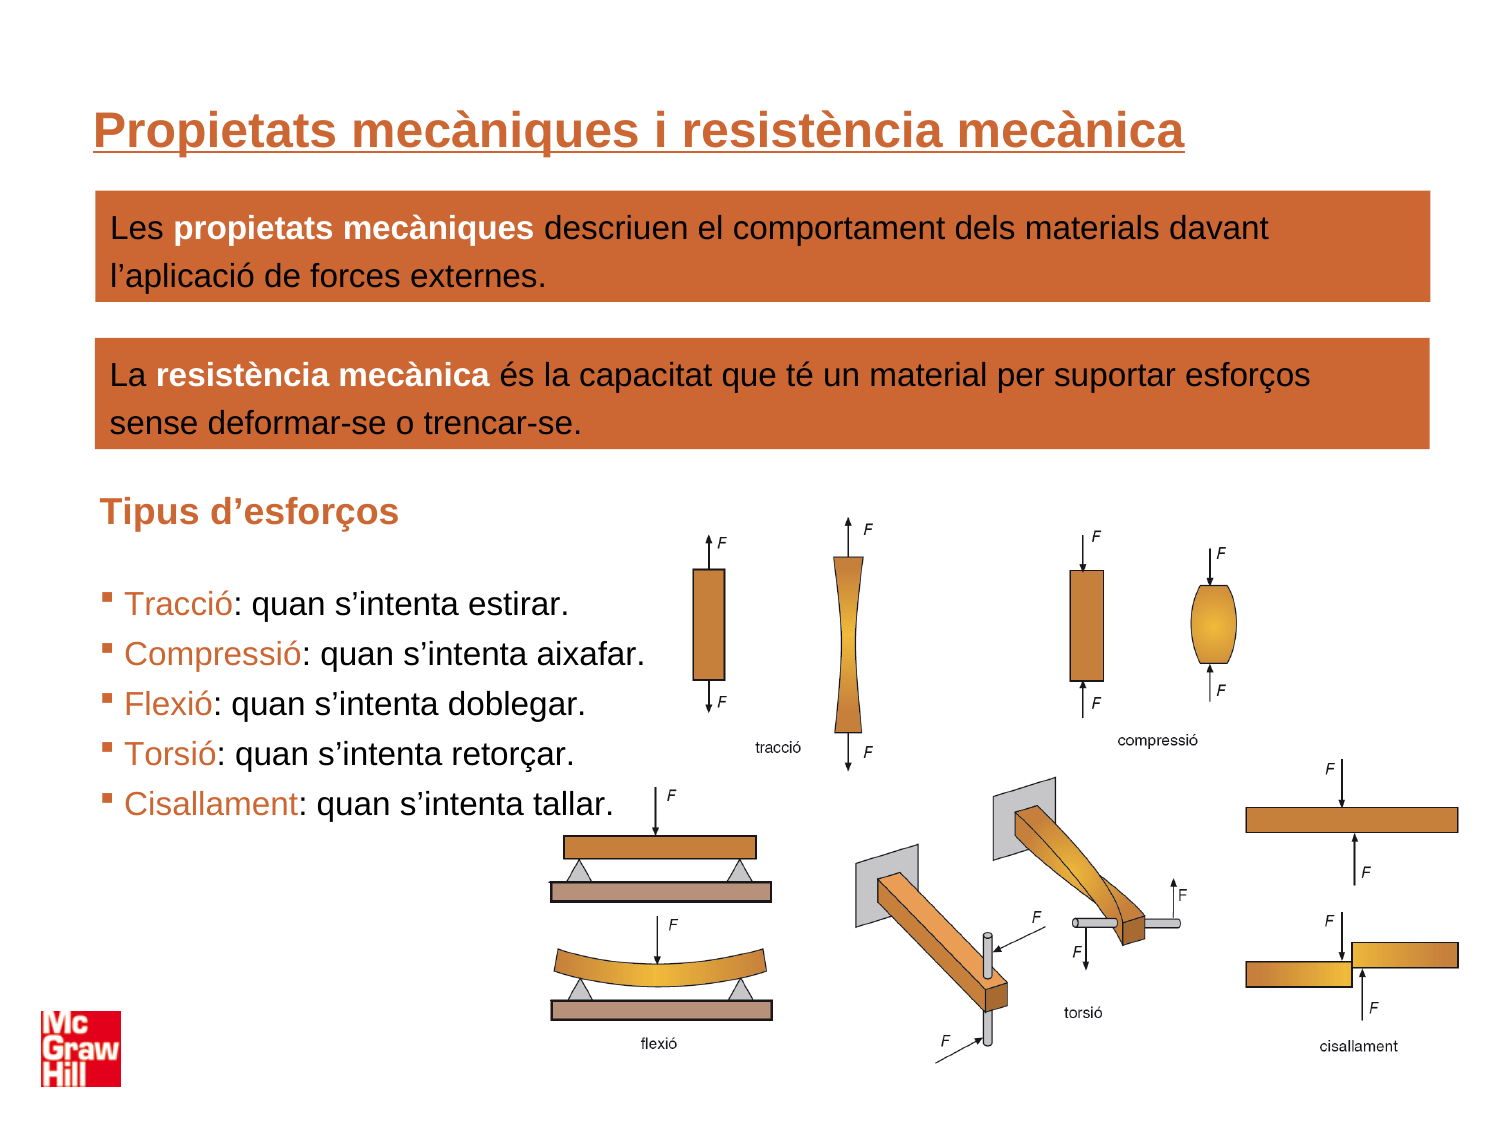

Propietats mecàniques i resistència mecànica
Les propietats mecàniques descriuen el comportament dels materials davant l’aplicació de forces externes.
La resistència mecànica és la capacitat que té un material per suportar esforços
sense deformar-se o trencar-se.
Tipus d’esforços
 Tracció: quan s’intenta estirar.
 Compressió: quan s’intenta aixafar.
 Flexió: quan s’intenta doblegar.
 Torsió: quan s’intenta retorçar.
 Cisallament: quan s’intenta tallar.